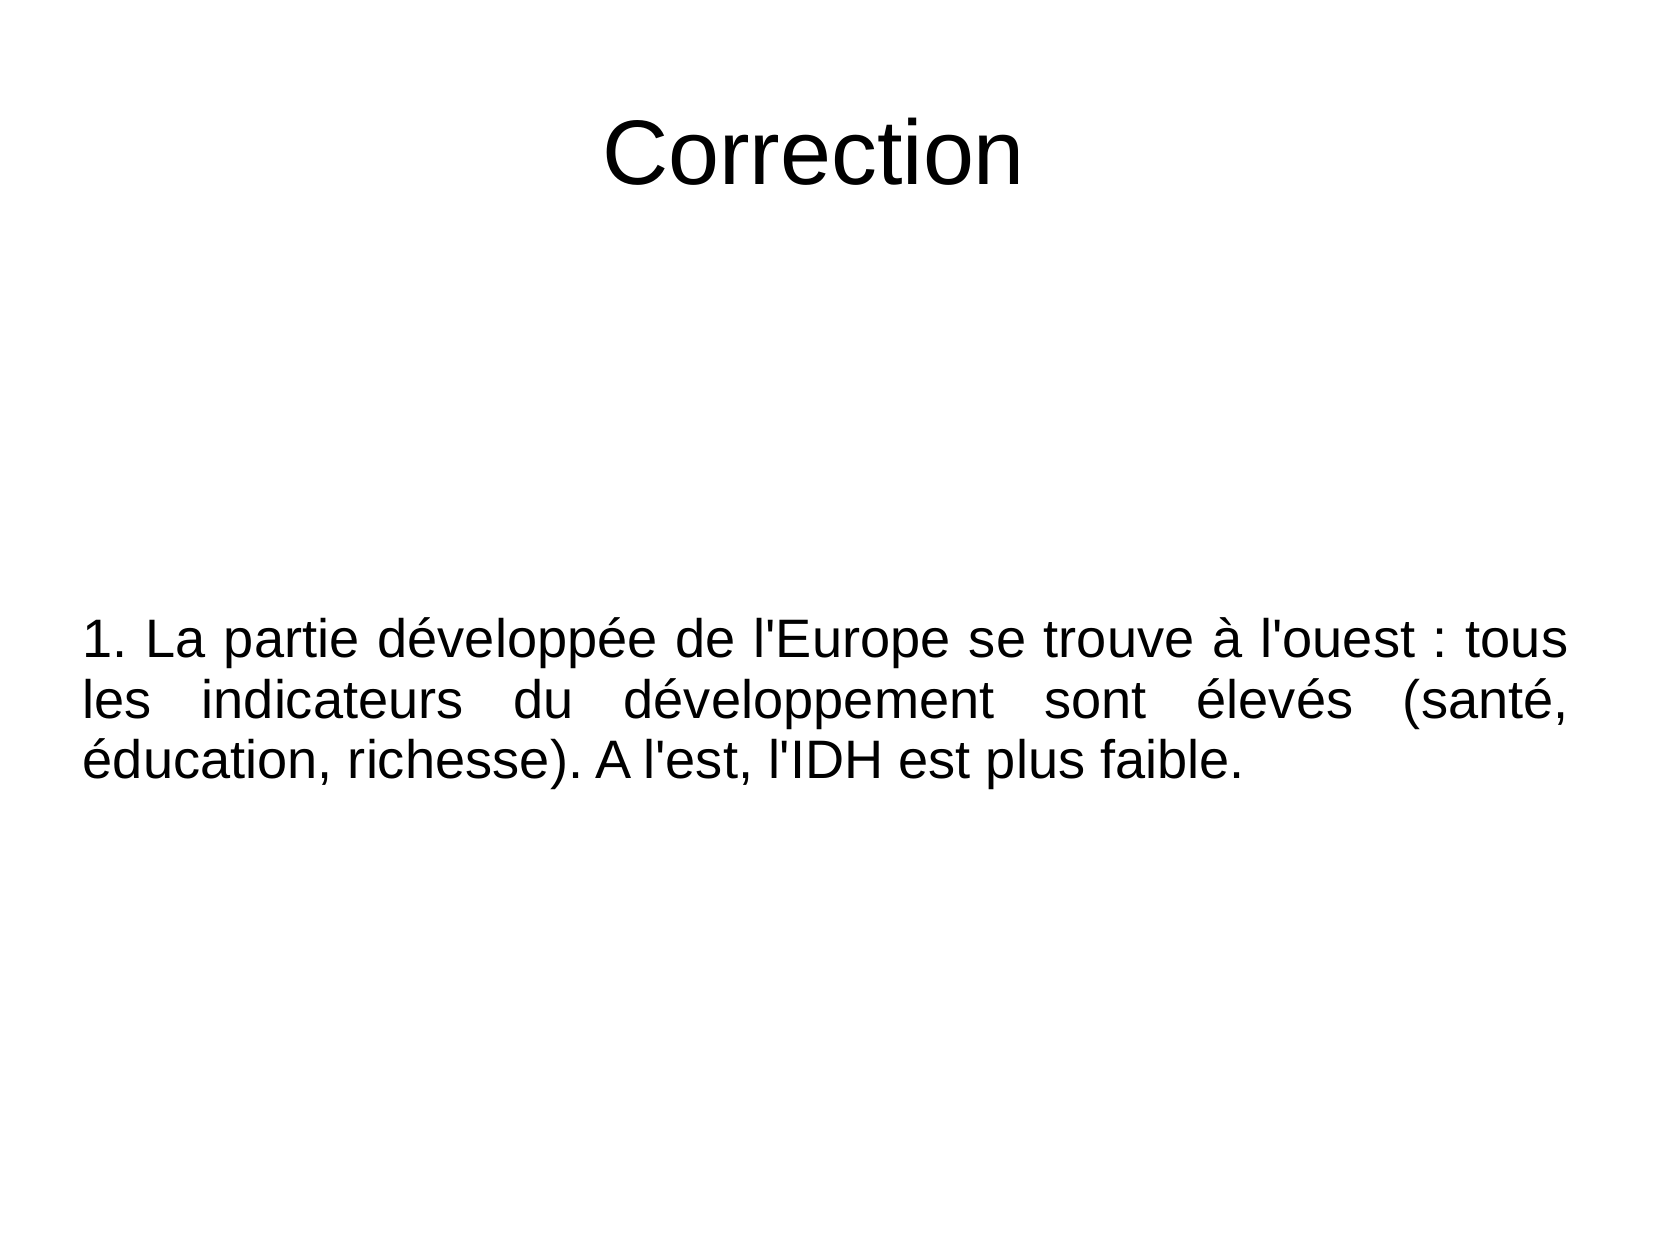

# Correction
1. La partie développée de l'Europe se trouve à l'ouest : tous les indicateurs du développement sont élevés (santé, éducation, richesse). A l'est, l'IDH est plus faible.